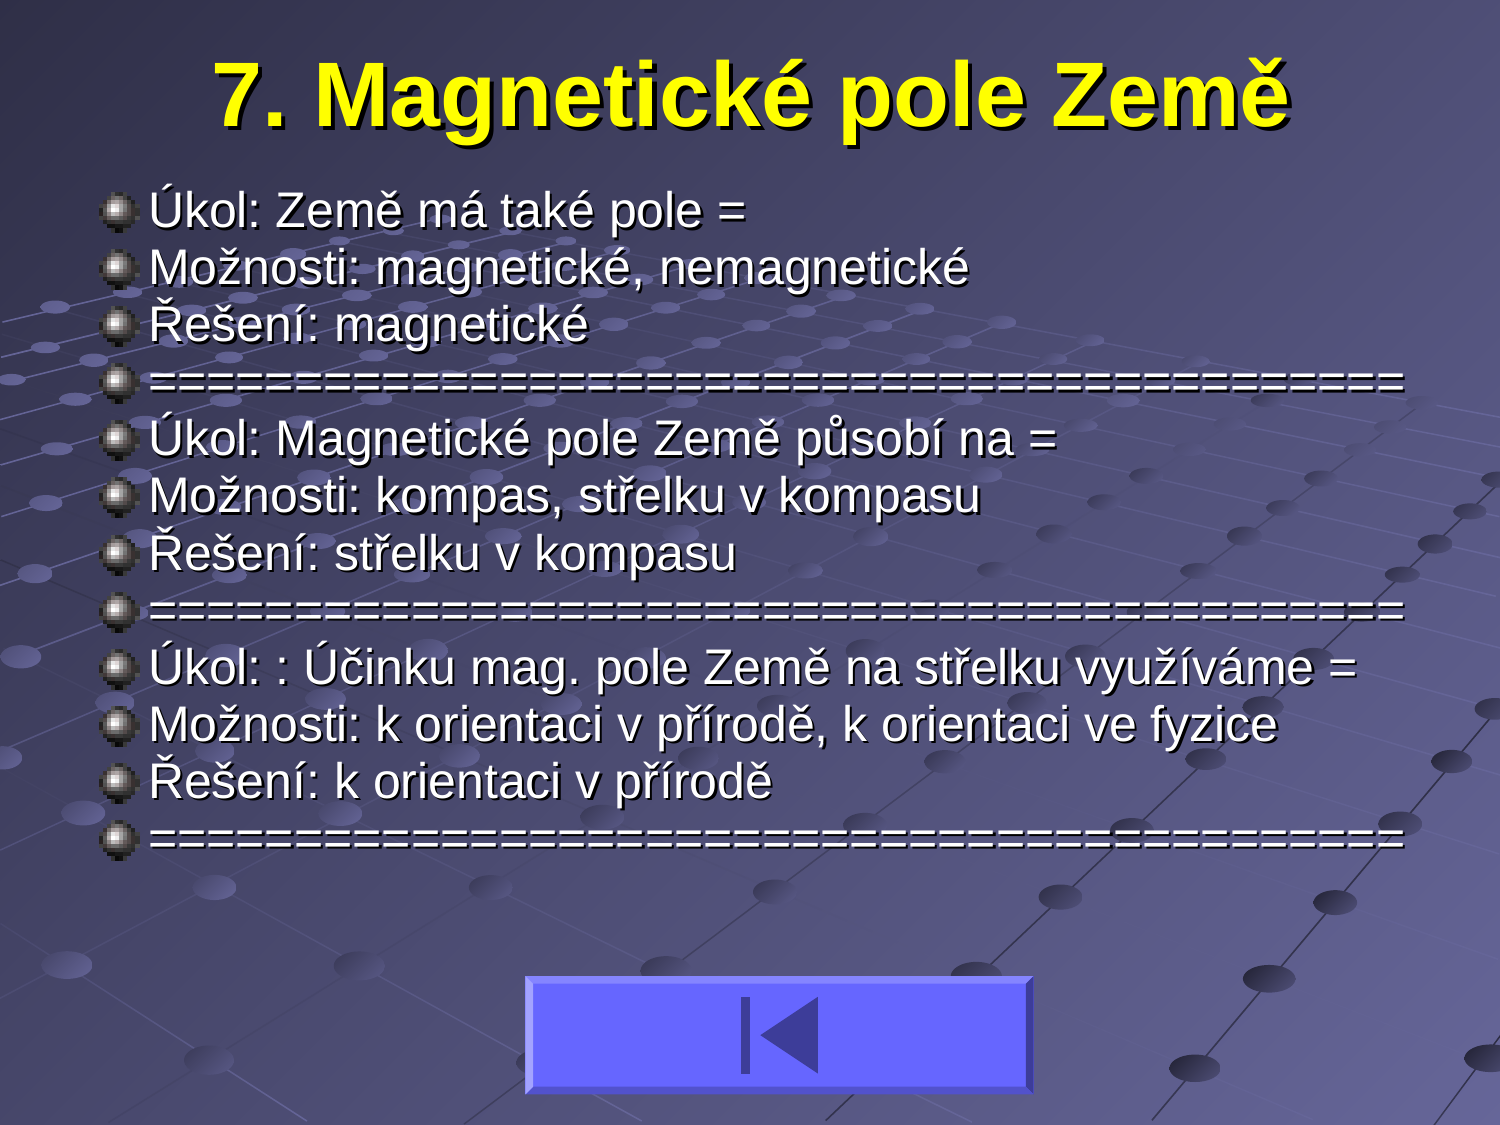

# 7. Magnetické pole Země
Úkol: Země má také pole =
Možnosti: magnetické, nemagnetické
Řešení: magnetické
===========================================
Úkol: Magnetické pole Země působí na =
Možnosti: kompas, střelku v kompasu
Řešení: střelku v kompasu
===========================================
Úkol: : Účinku mag. pole Země na střelku využíváme =
Možnosti: k orientaci v přírodě, k orientaci ve fyzice
Řešení: k orientaci v přírodě
===========================================